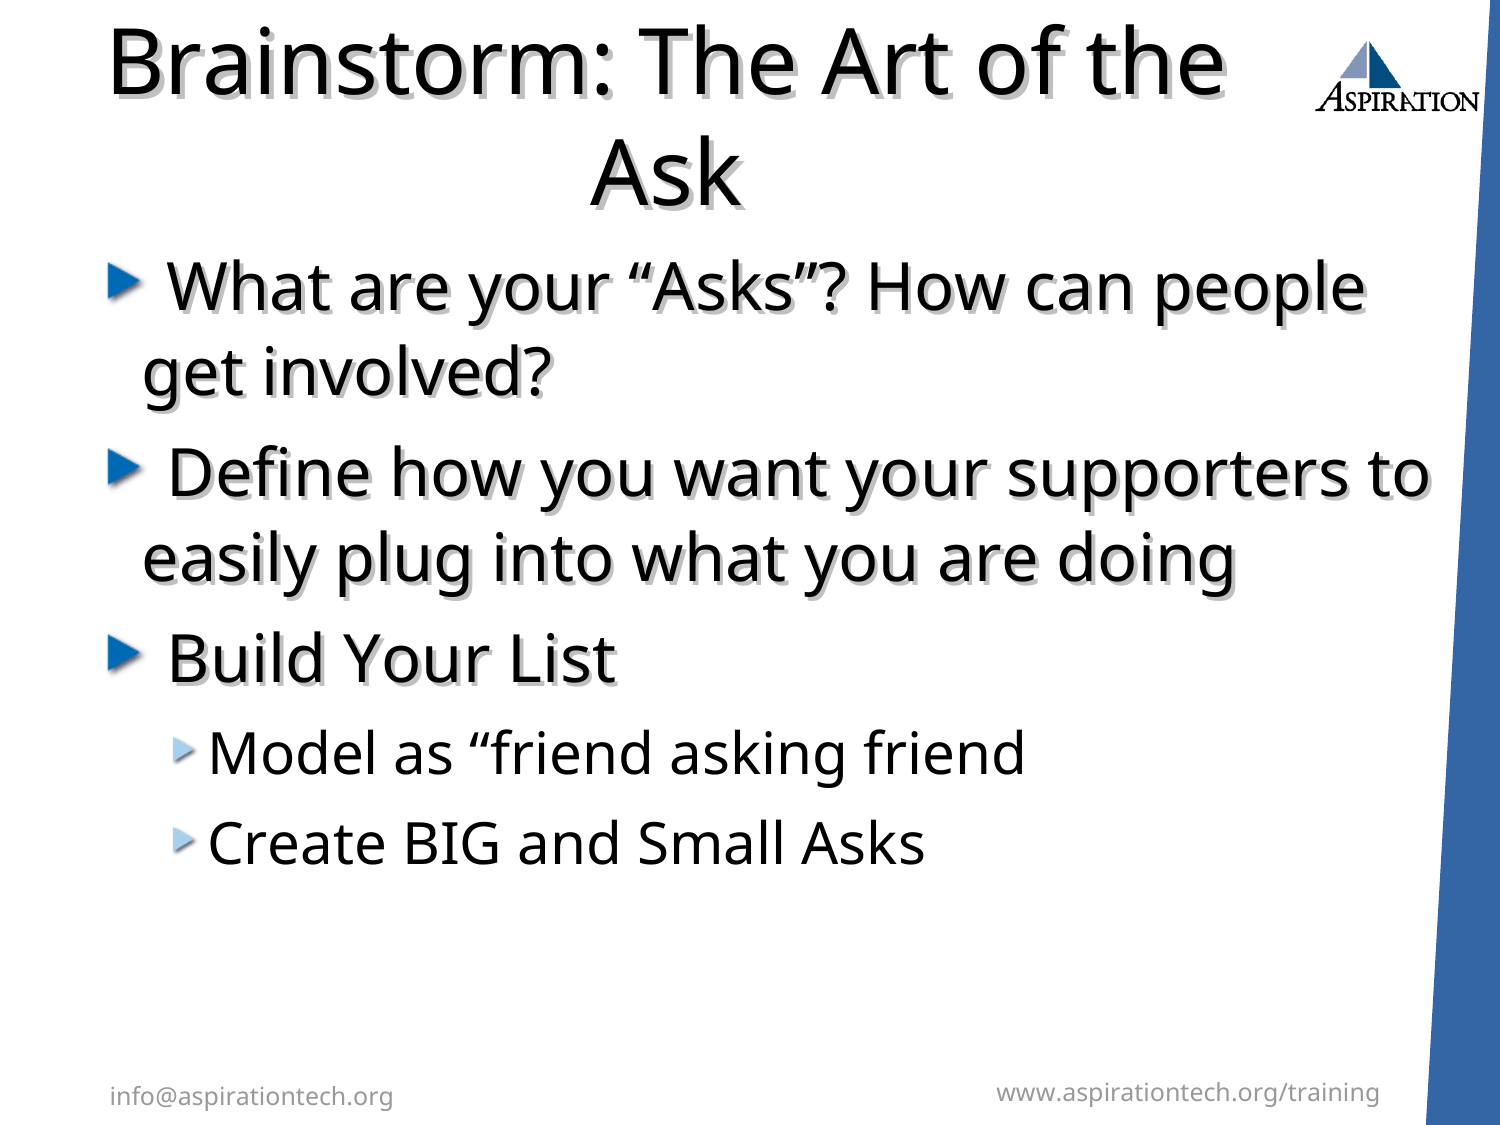

# Brainstorm: The Art of the Ask
 What are your “Asks”? How can people get involved?
 Define how you want your supporters to easily plug into what you are doing
 Build Your List
Model as “friend asking friend
Create BIG and Small Asks